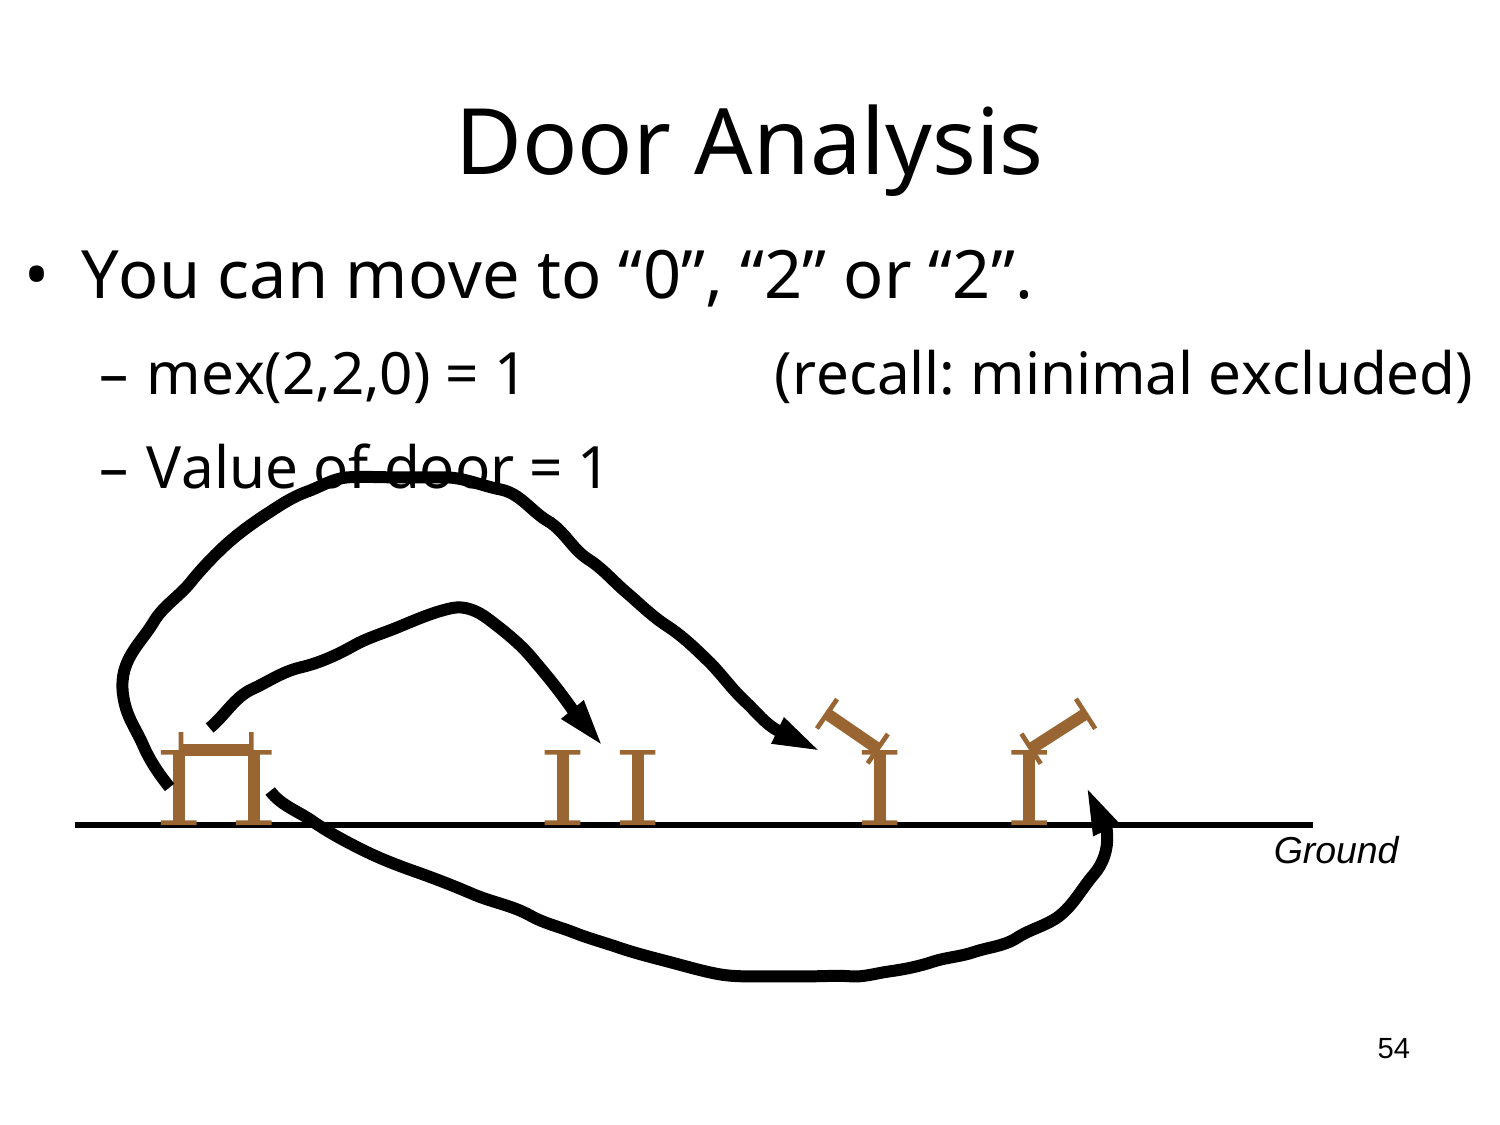

# Door Analysis
You can move to “0”, “2” or “2”.
mex(2,2,0) = 1		(recall: minimal excluded)
Value of door = 1
Ground
54